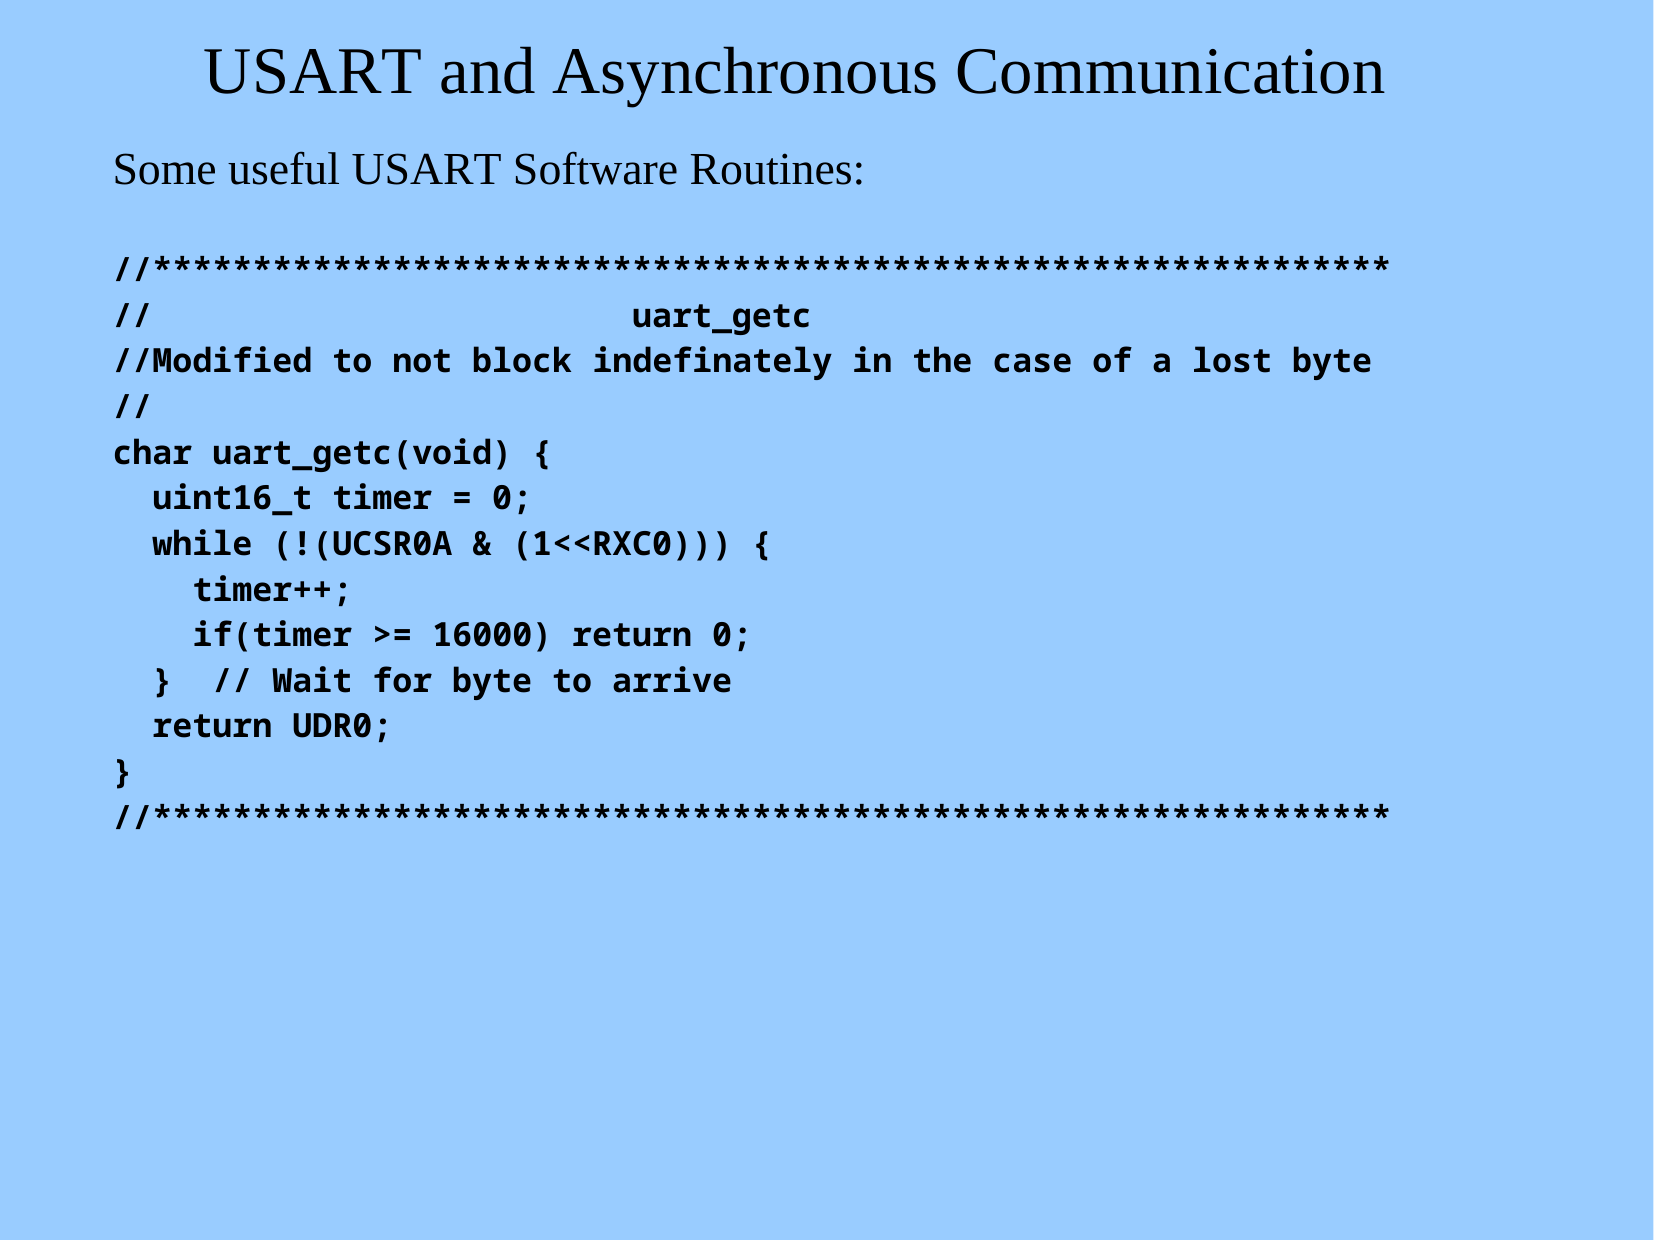

USART and Asynchronous Communication
Some useful USART Software Routines:
//**************************************************************
// uart_getc
//Modified to not block indefinately in the case of a lost byte
//
char uart_getc(void) {
 uint16_t timer = 0;
 while (!(UCSR0A & (1<<RXC0))) {
 timer++;
 if(timer >= 16000) return 0;
 } // Wait for byte to arrive
 return UDR0;
}
//**************************************************************